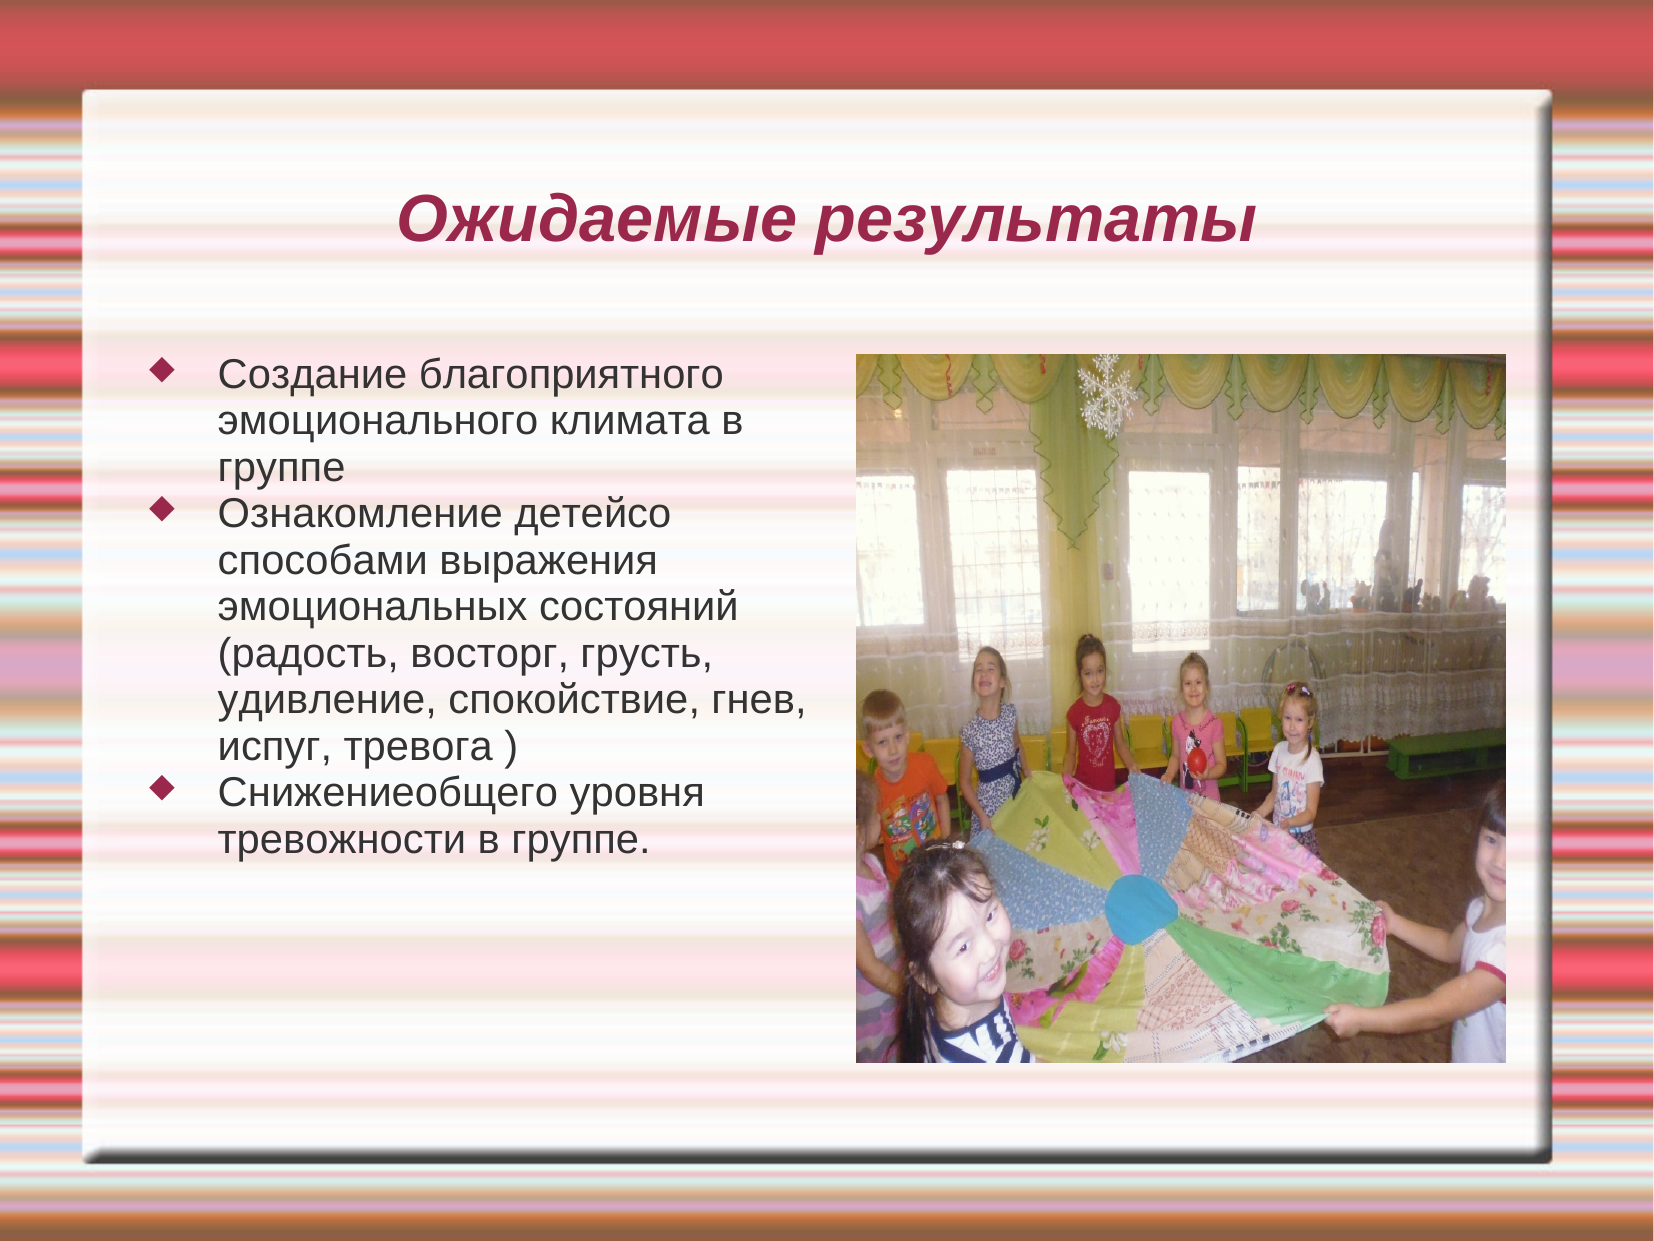

# Ожидаемые результаты
Создание благоприятного эмоционального климата в группе
Ознакомление детейсо способами выражения эмоциональных состояний (радость, восторг, грусть, удивление, спокойствие, гнев, испуг, тревога )
Снижениеобщего уровня тревожности в группе.